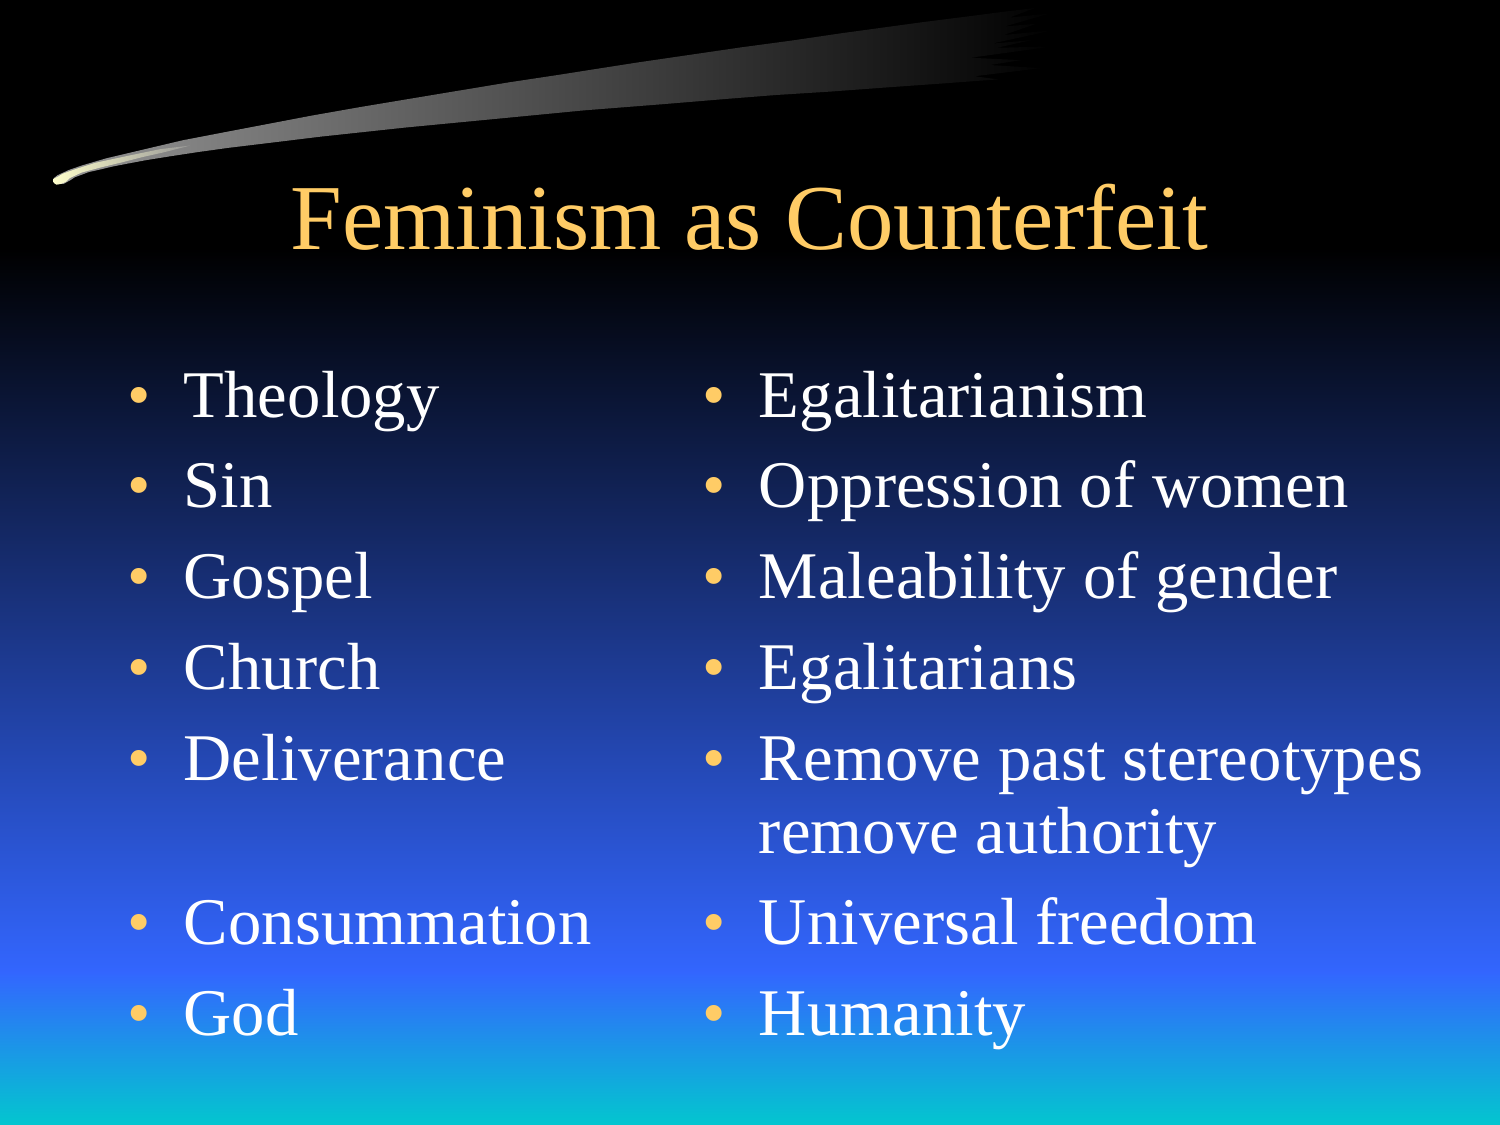

# Feminism as Counterfeit
Theology
Sin
Gospel
Church
Deliverance
Consummation
God
Egalitarianism
Oppression of women
Maleability of gender
Egalitarians
Remove past stereotypes
remove authority
Universal freedom
Humanity